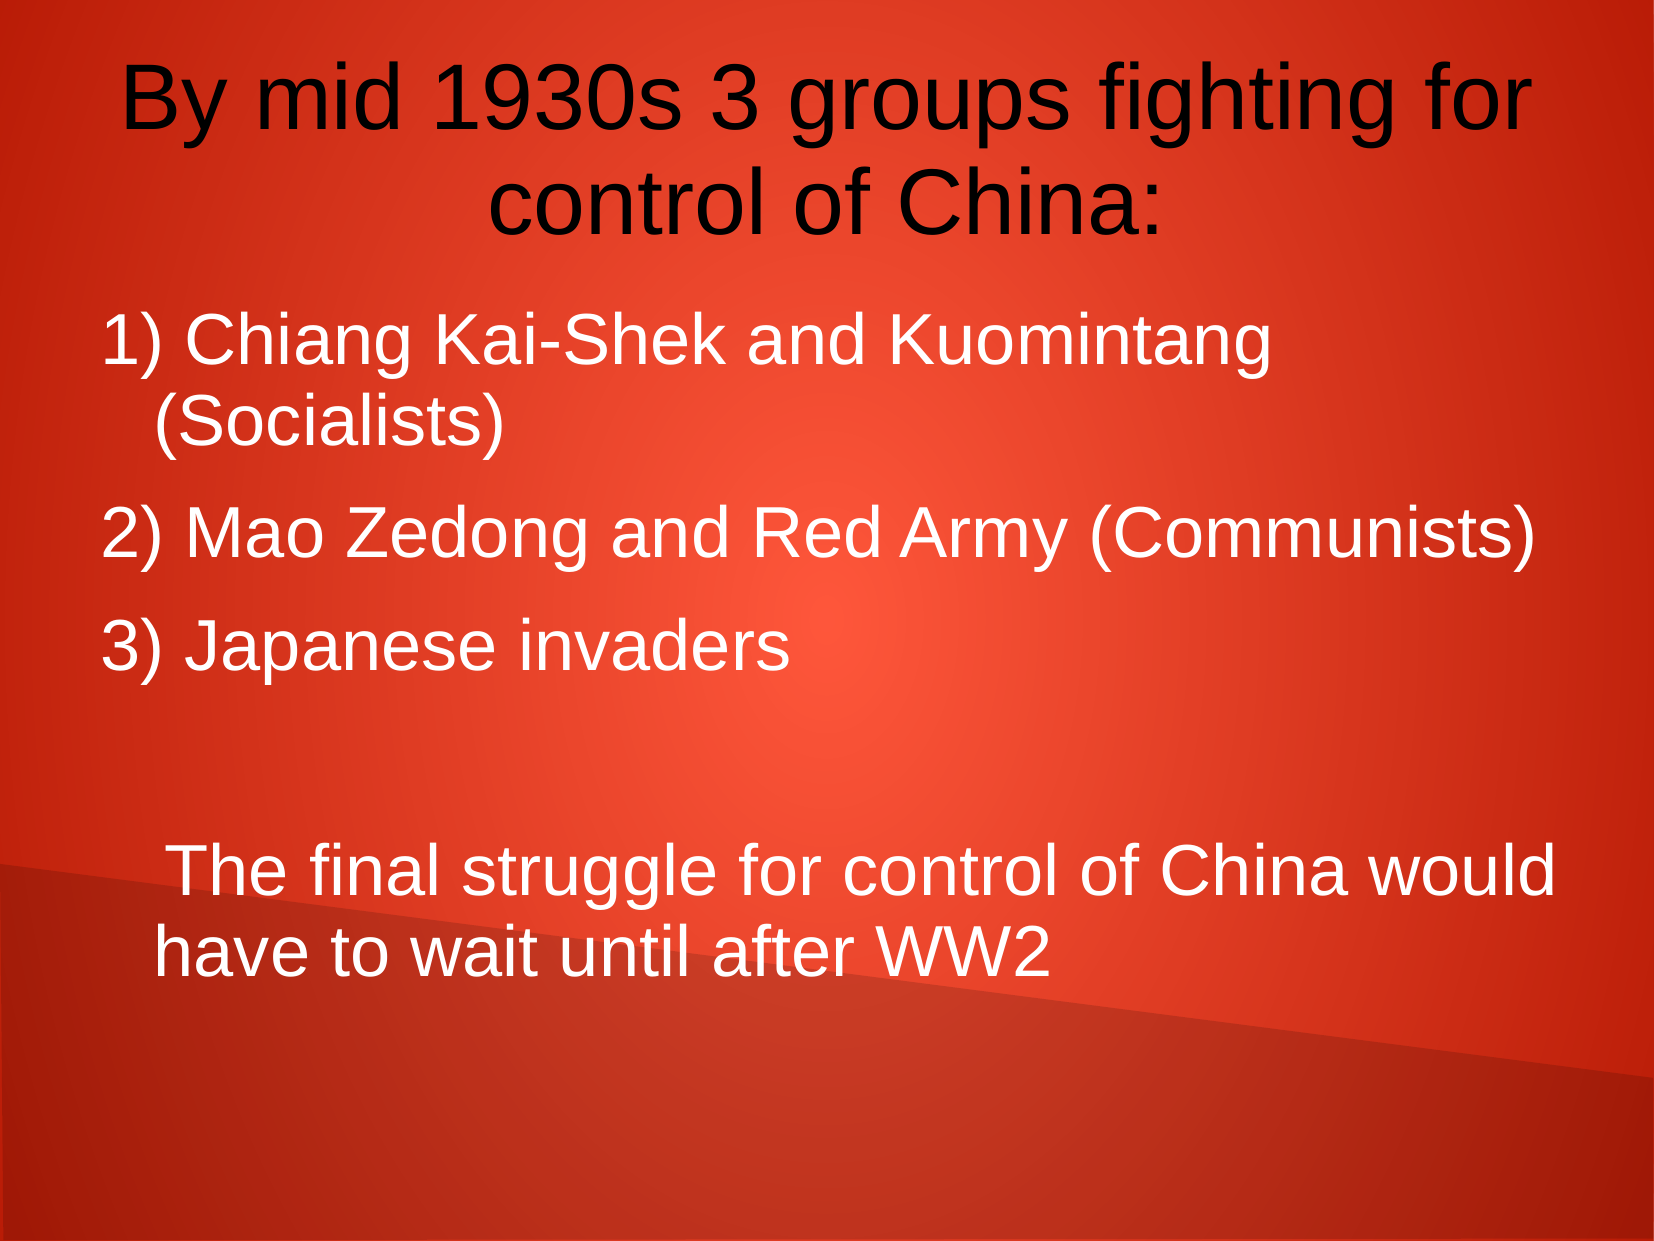

# By mid 1930s 3 groups fighting for control of China:
 Chiang Kai-Shek and Kuomintang (Socialists)
 Mao Zedong and Red Army (Communists)
 Japanese invaders
The final struggle for control of China would have to wait until after WW2